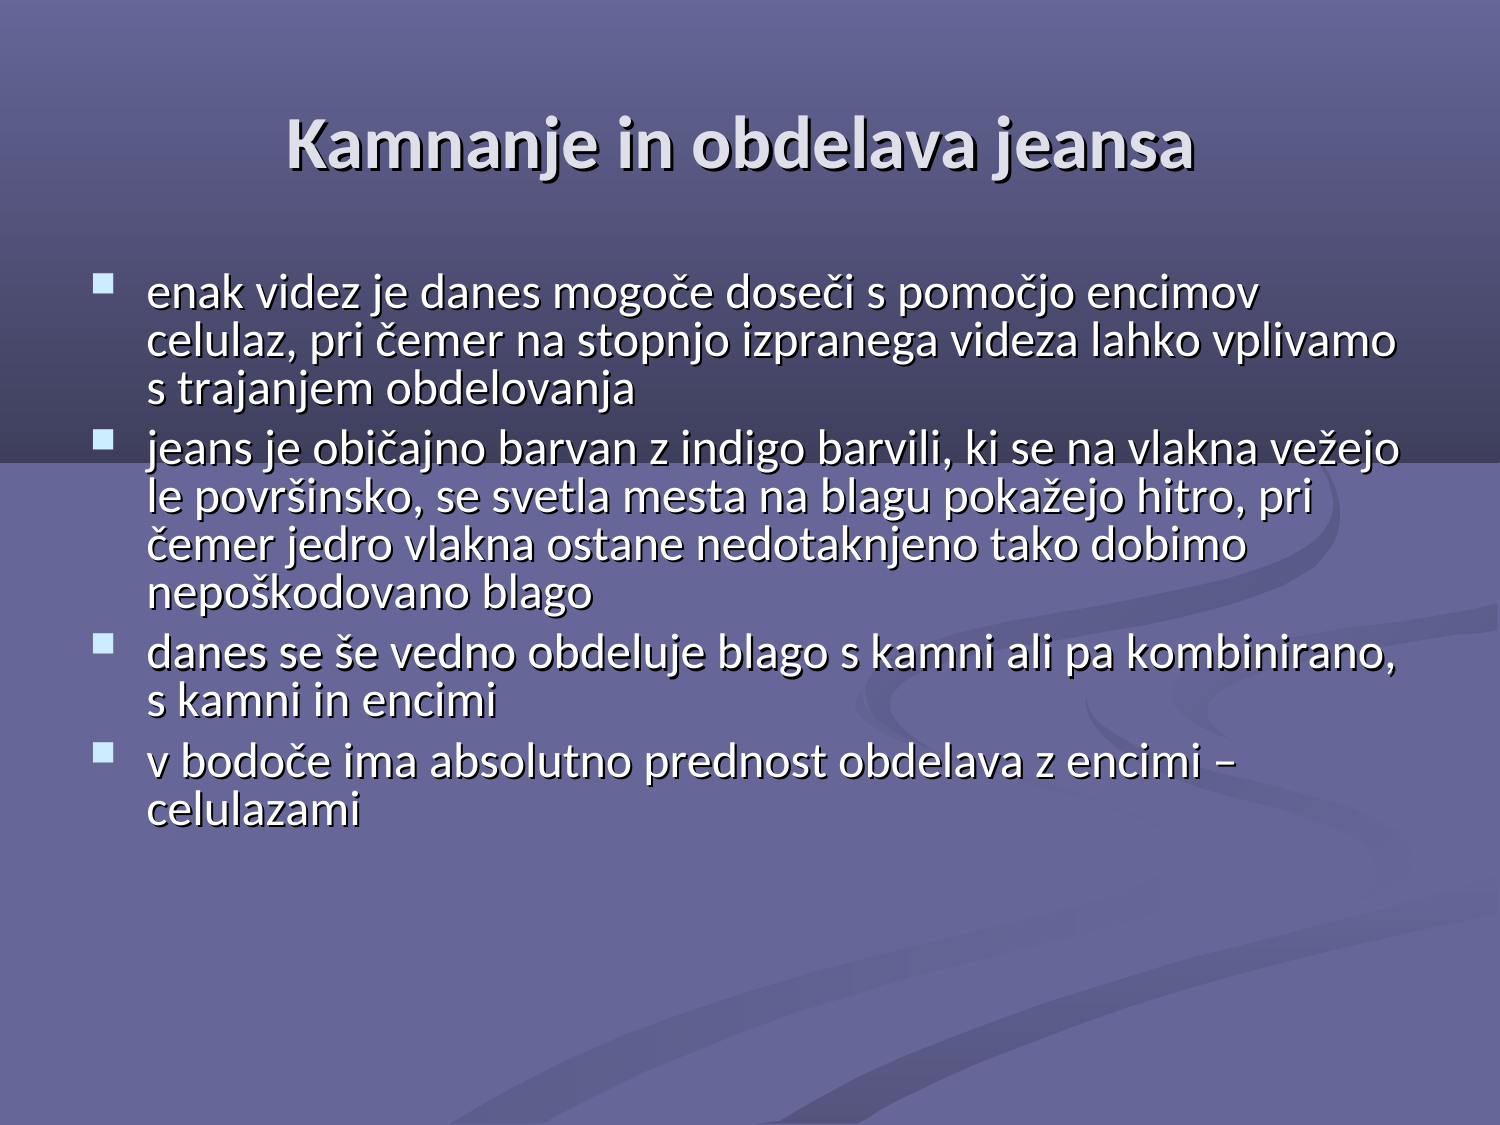

# Kamnanje in obdelava jeansa
enak videz je danes mogoče doseči s pomočjo encimov celulaz, pri čemer na stopnjo izpranega videza lahko vplivamo s trajanjem obdelovanja
jeans je običajno barvan z indigo barvili, ki se na vlakna vežejo le površinsko, se svetla mesta na blagu pokažejo hitro, pri čemer jedro vlakna ostane nedotaknjeno tako dobimo nepoškodovano blago
danes se še vedno obdeluje blago s kamni ali pa kombinirano, s kamni in encimi
v bodoče ima absolutno prednost obdelava z encimi – celulazami